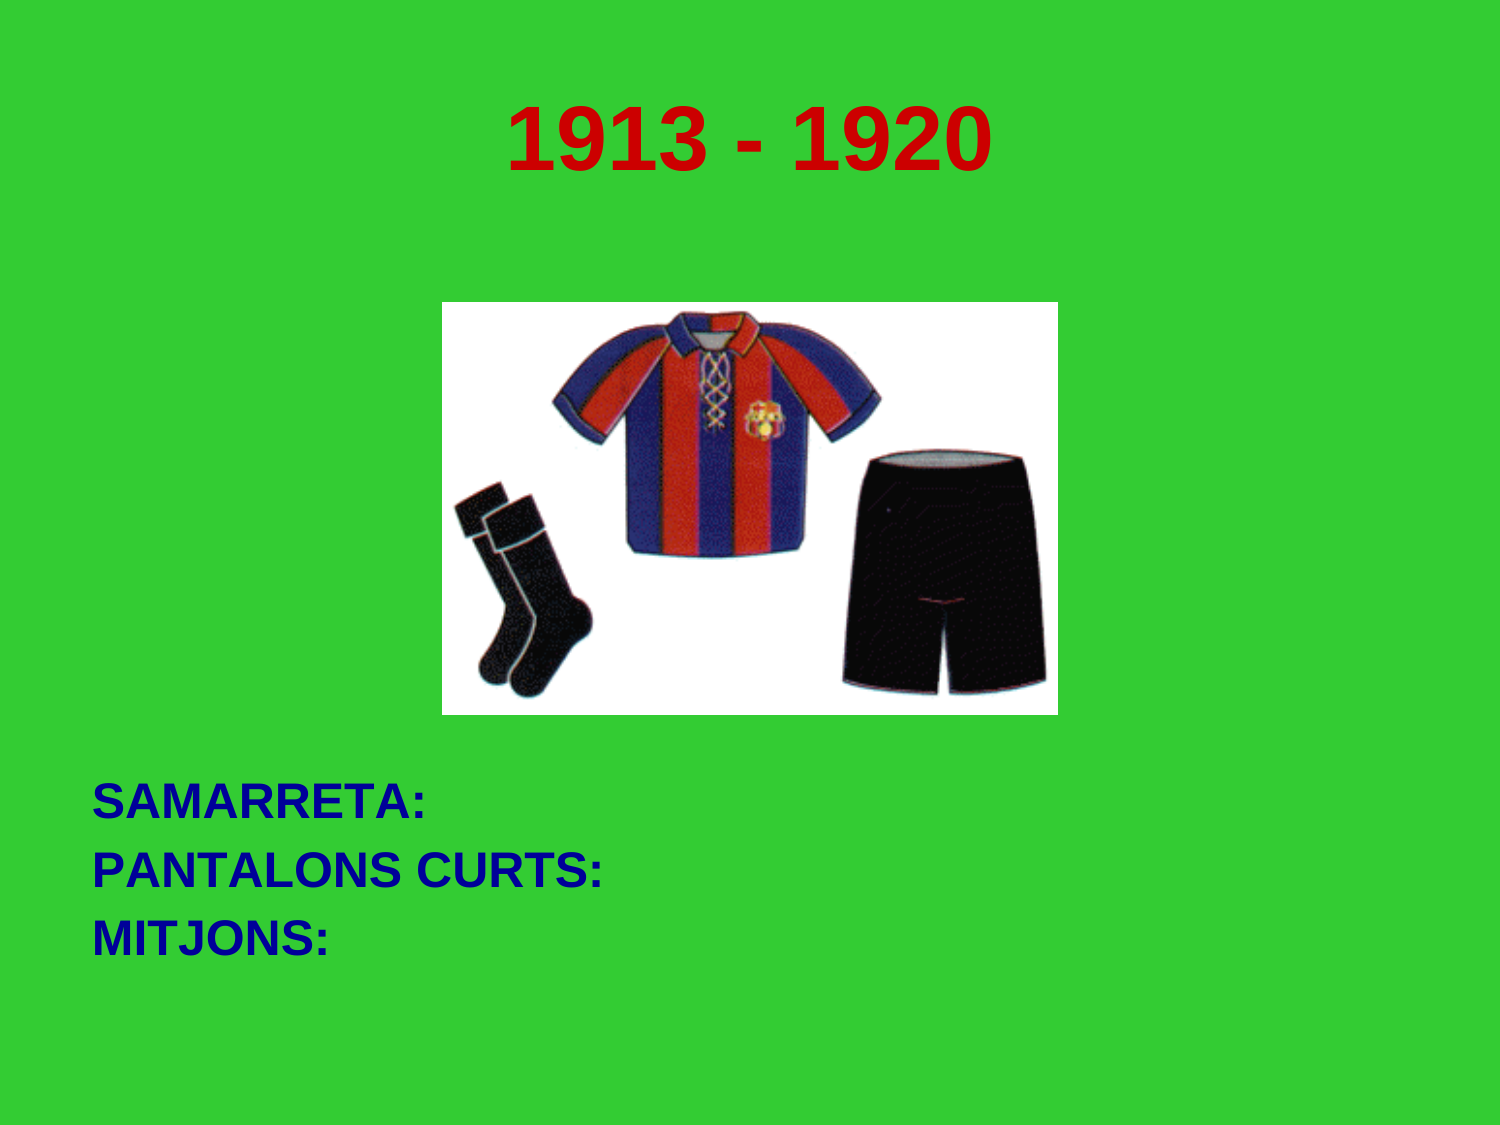

# 1913 - 1920
SAMARRETA:
PANTALONS CURTS:
MITJONS: